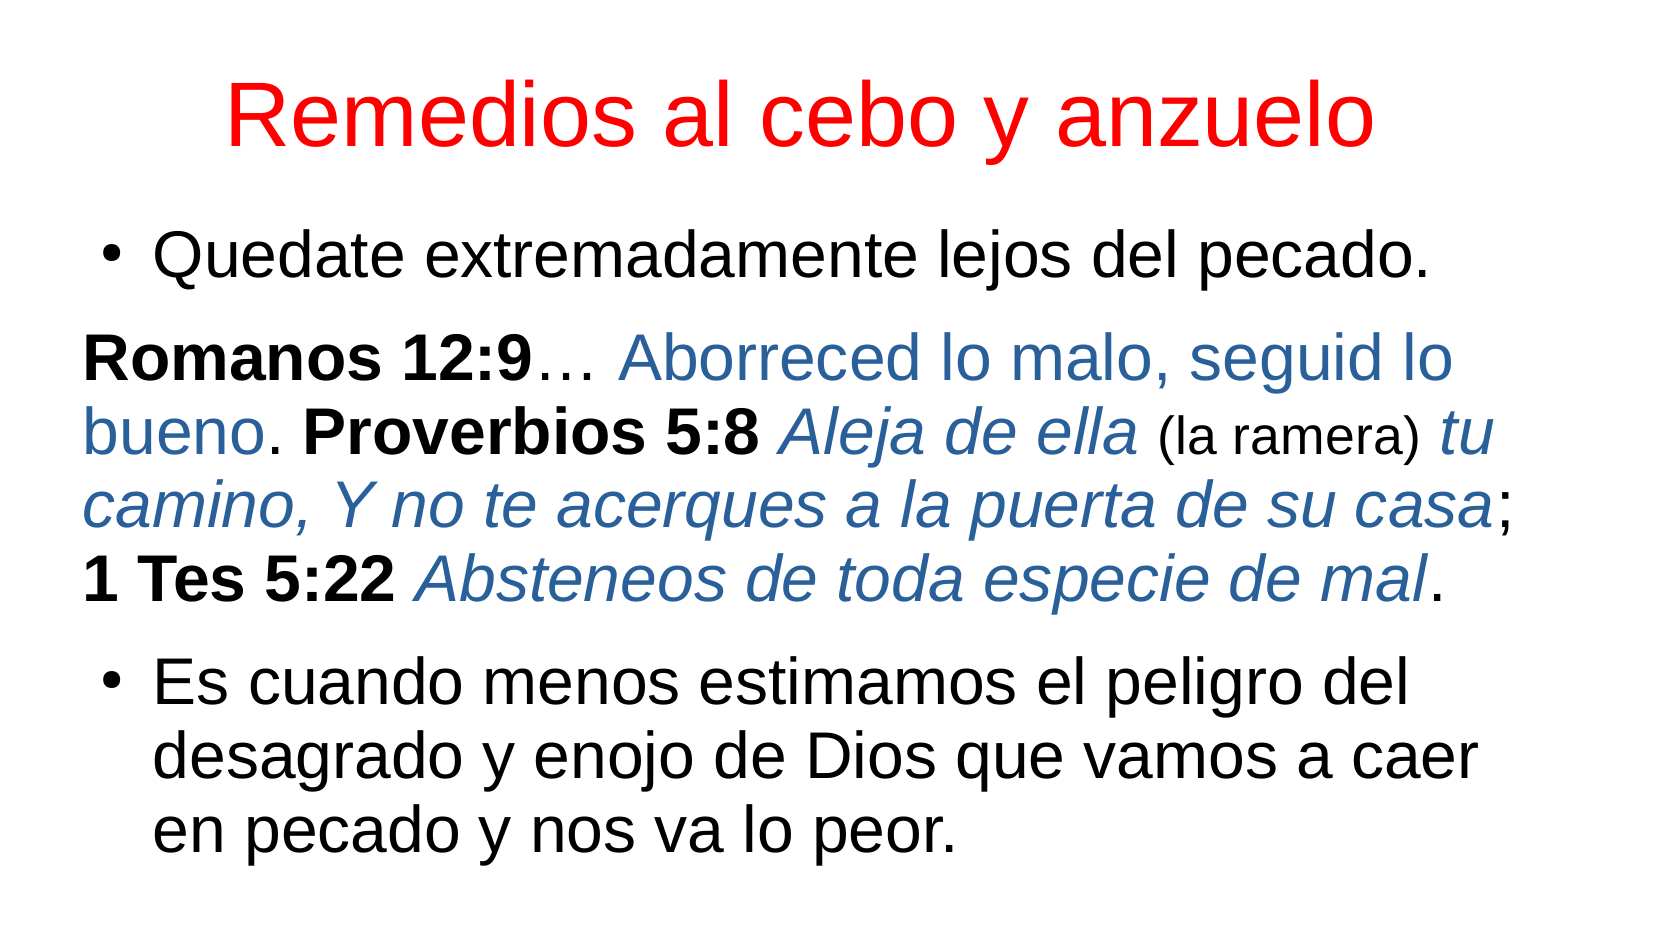

# Remedios al cebo y anzuelo
Quedate extremadamente lejos del pecado.
Romanos 12:9… Aborreced lo malo, seguid lo bueno. Proverbios 5:8 Aleja de ella (la ramera) tu camino, Y no te acerques a la puerta de su casa;
1 Tes 5:22 Absteneos de toda especie de mal.
Es cuando menos estimamos el peligro del desagrado y enojo de Dios que vamos a caer en pecado y nos va lo peor.